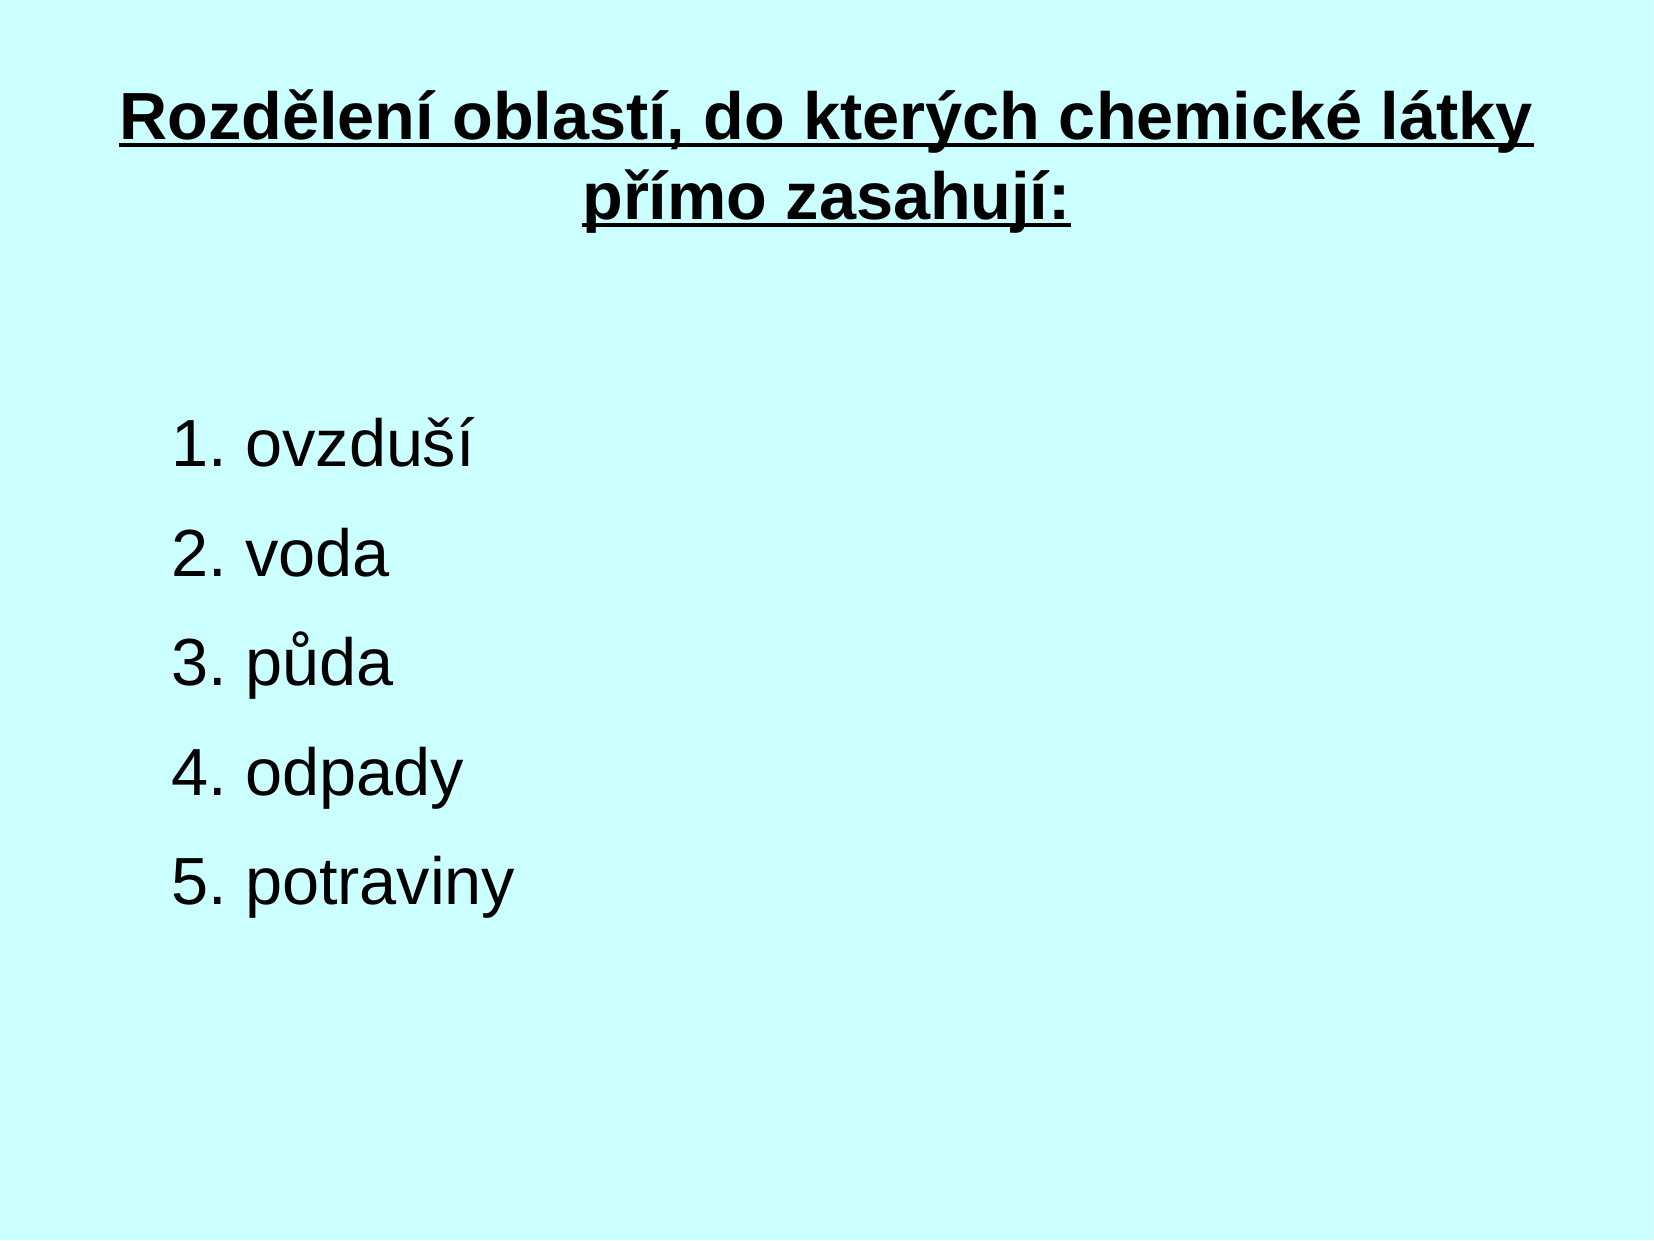

# Rozdělení oblastí, do kterých chemické látky přímo zasahují:
1. ovzduší
2. voda
3. půda
4. odpady
5. potraviny